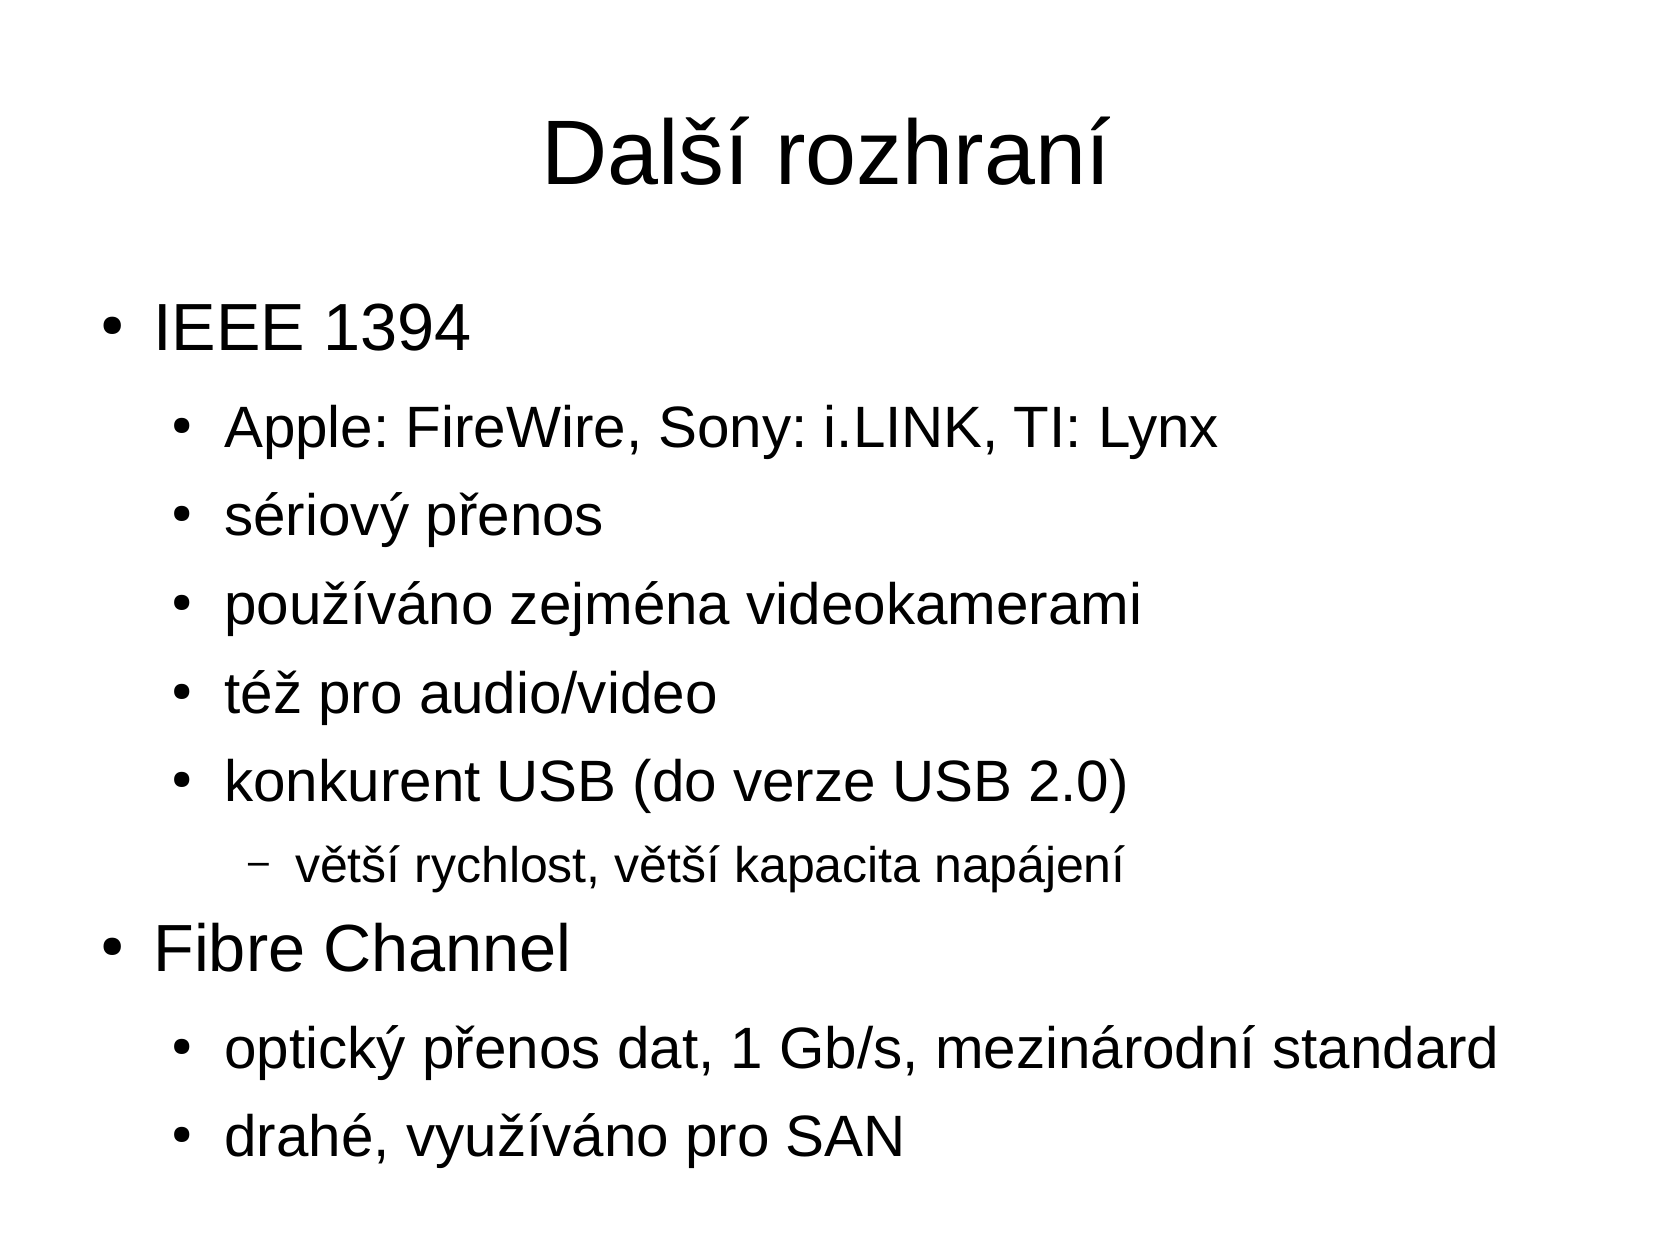

# Další rozhraní
IEEE 1394
Apple: FireWire, Sony: i.LINK, TI: Lynx
sériový přenos
používáno zejména videokamerami
též pro audio/video
konkurent USB (do verze USB 2.0)
větší rychlost, větší kapacita napájení
Fibre Channel
optický přenos dat, 1 Gb/s, mezinárodní standard
drahé, využíváno pro SAN